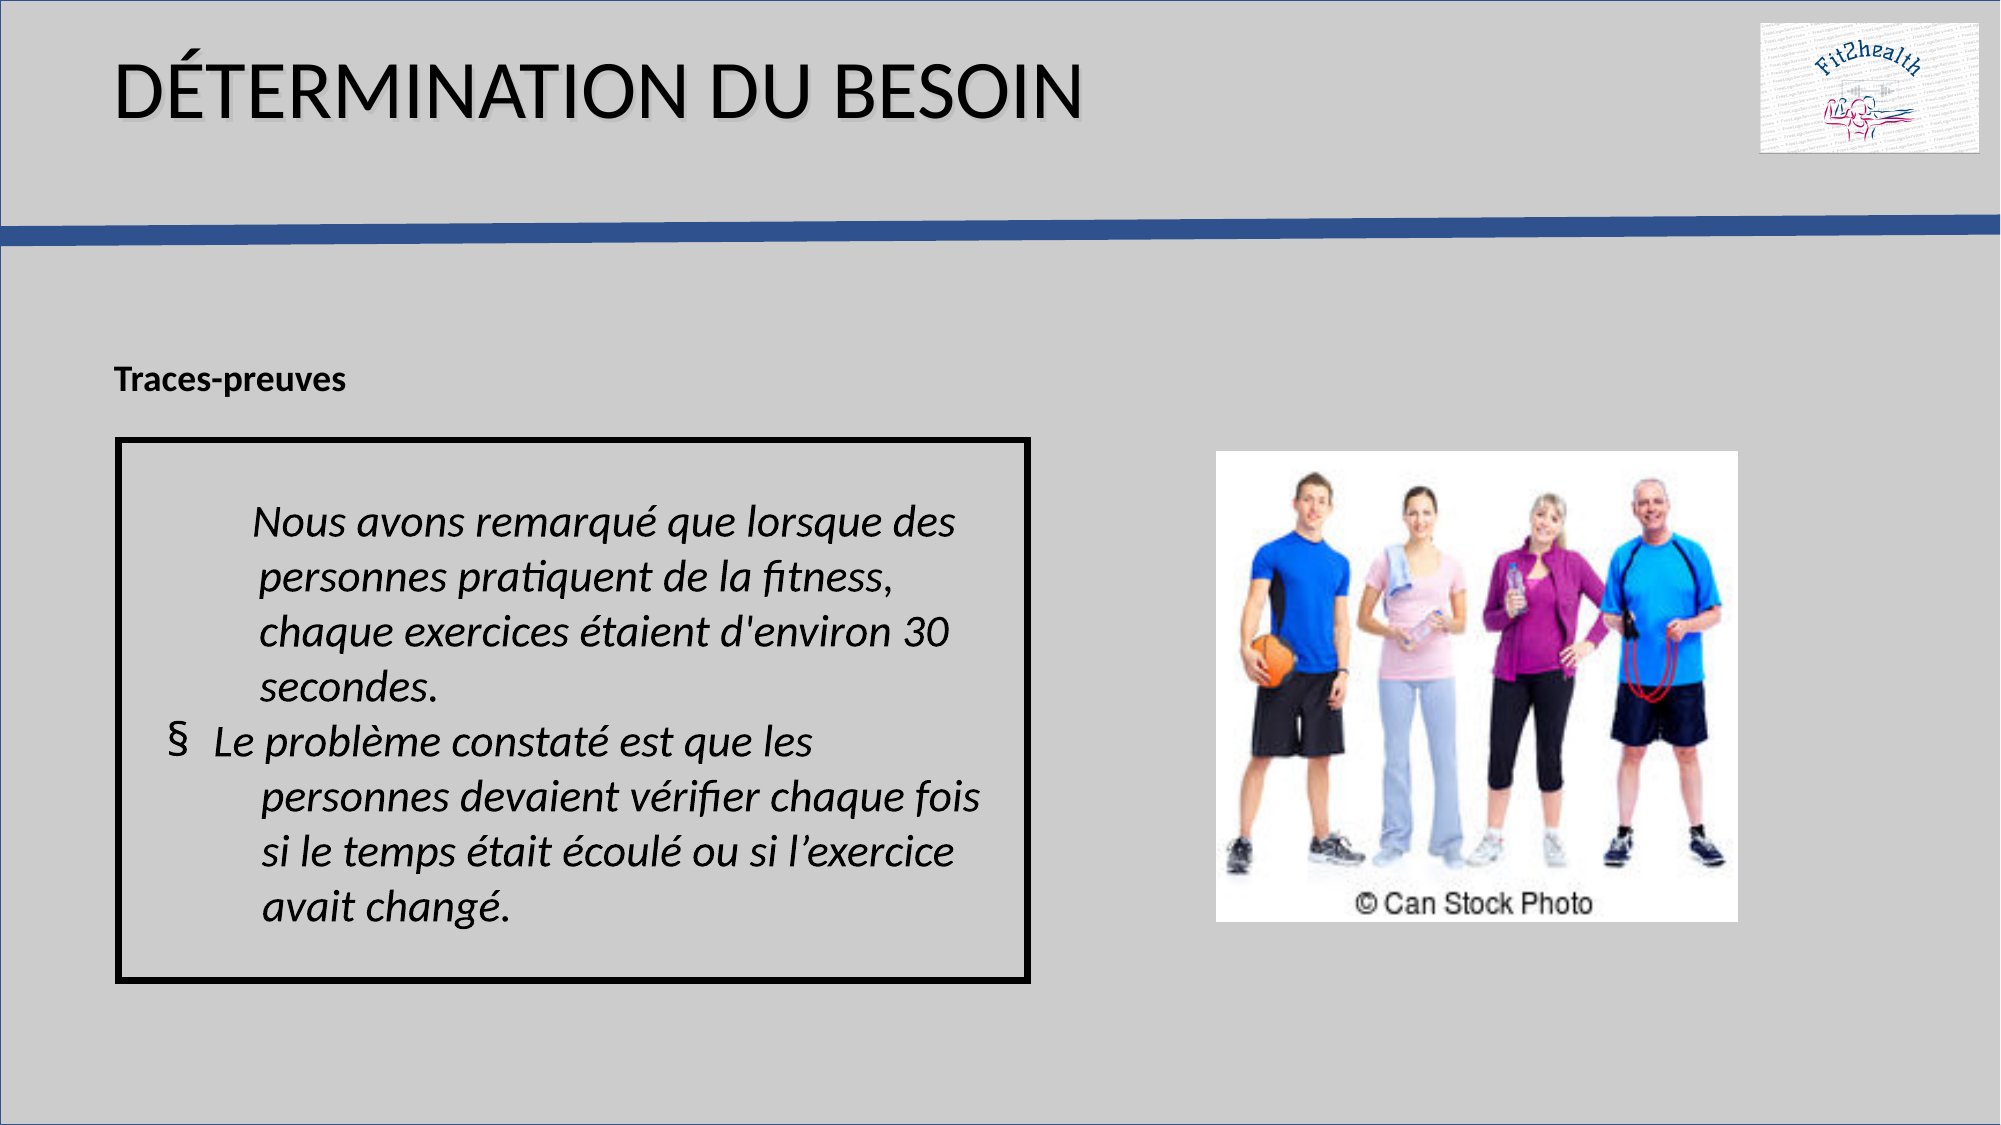

DÉTERMINATION DU BESOIN
Traces-preuves
 Nous avons remarqué que lorsque des personnes pratiquent de la fitness, chaque exercices étaient d'environ 30 secondes.
Le problème constaté est que les personnes devaient vérifier chaque fois si le temps était écoulé ou si l’exercice avait changé.